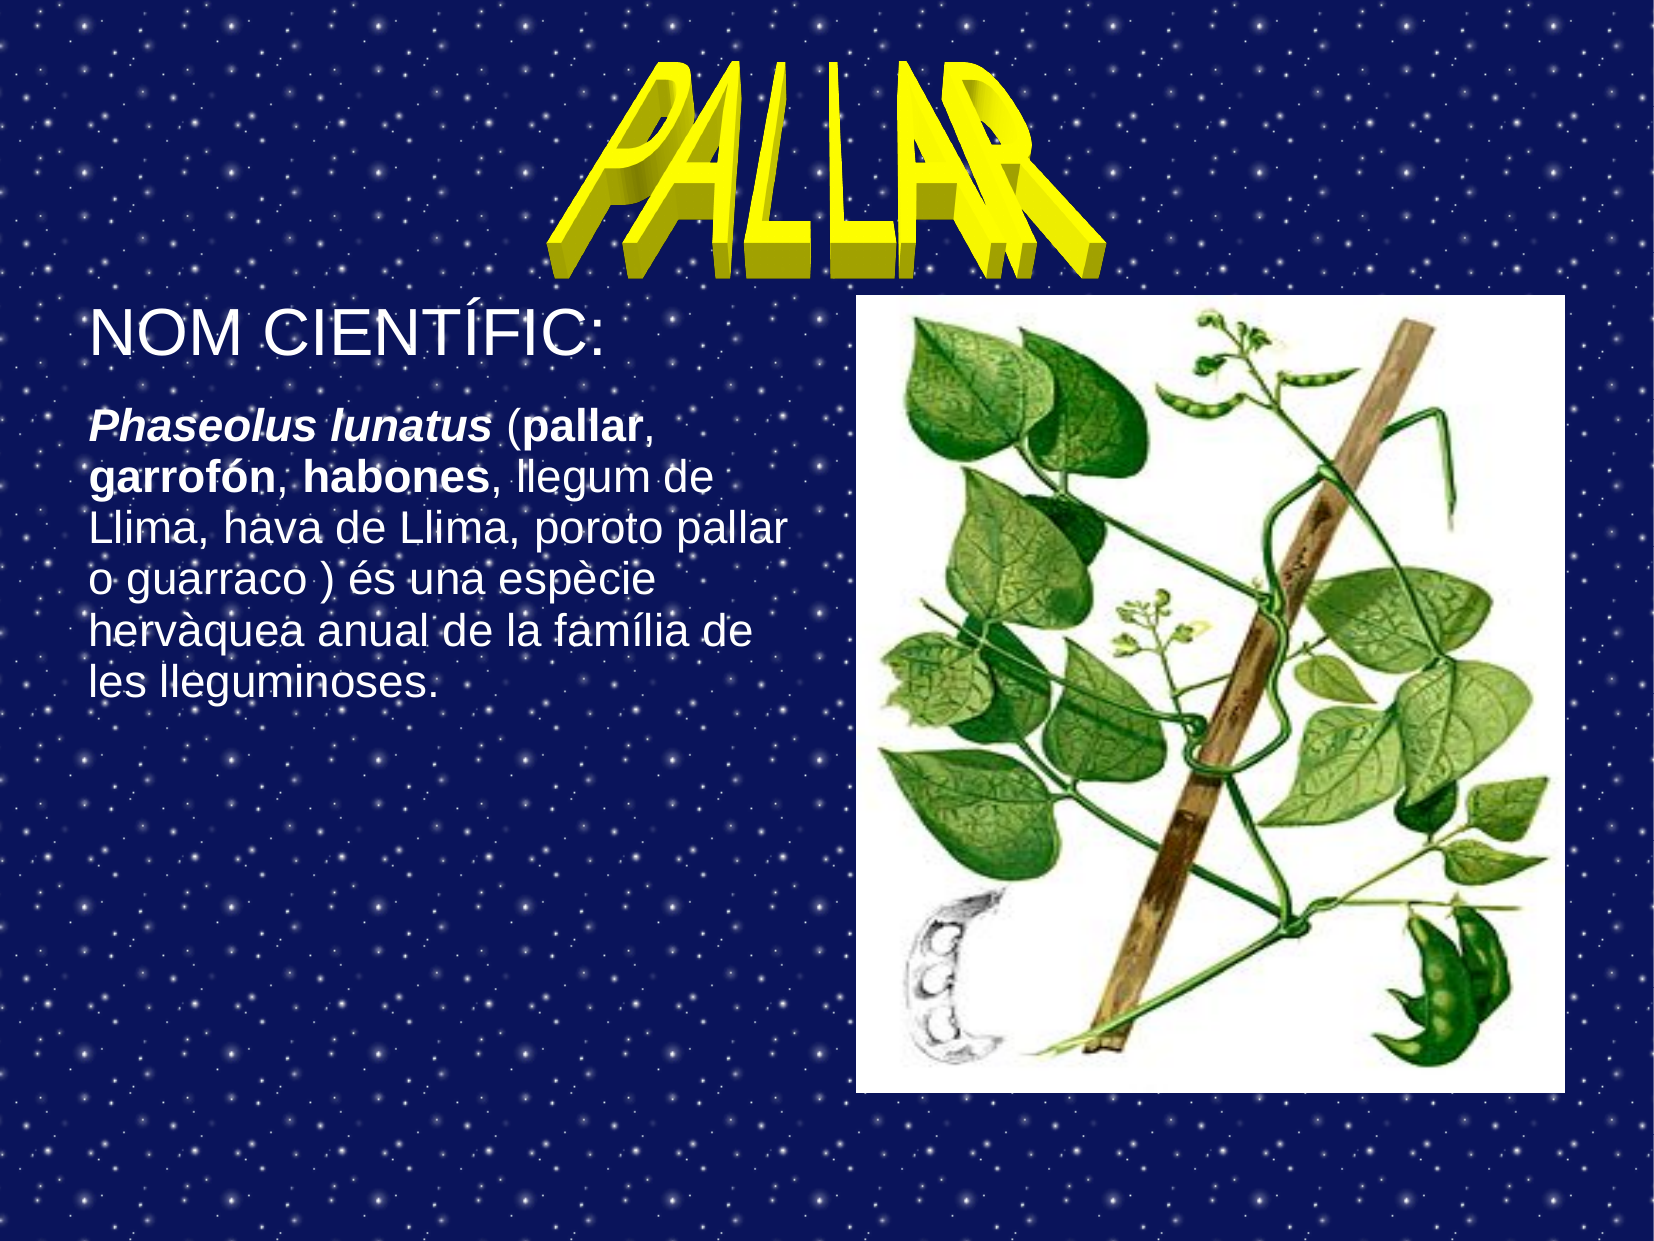

PALLAR
#
NOM CIENTÍFIC:
Phaseolus lunatus (pallar, garrofón, habones, llegum de Llima, hava de Llima, poroto pallar o guarraco ) és una espècie hervàquea anual de la família de les lleguminoses.